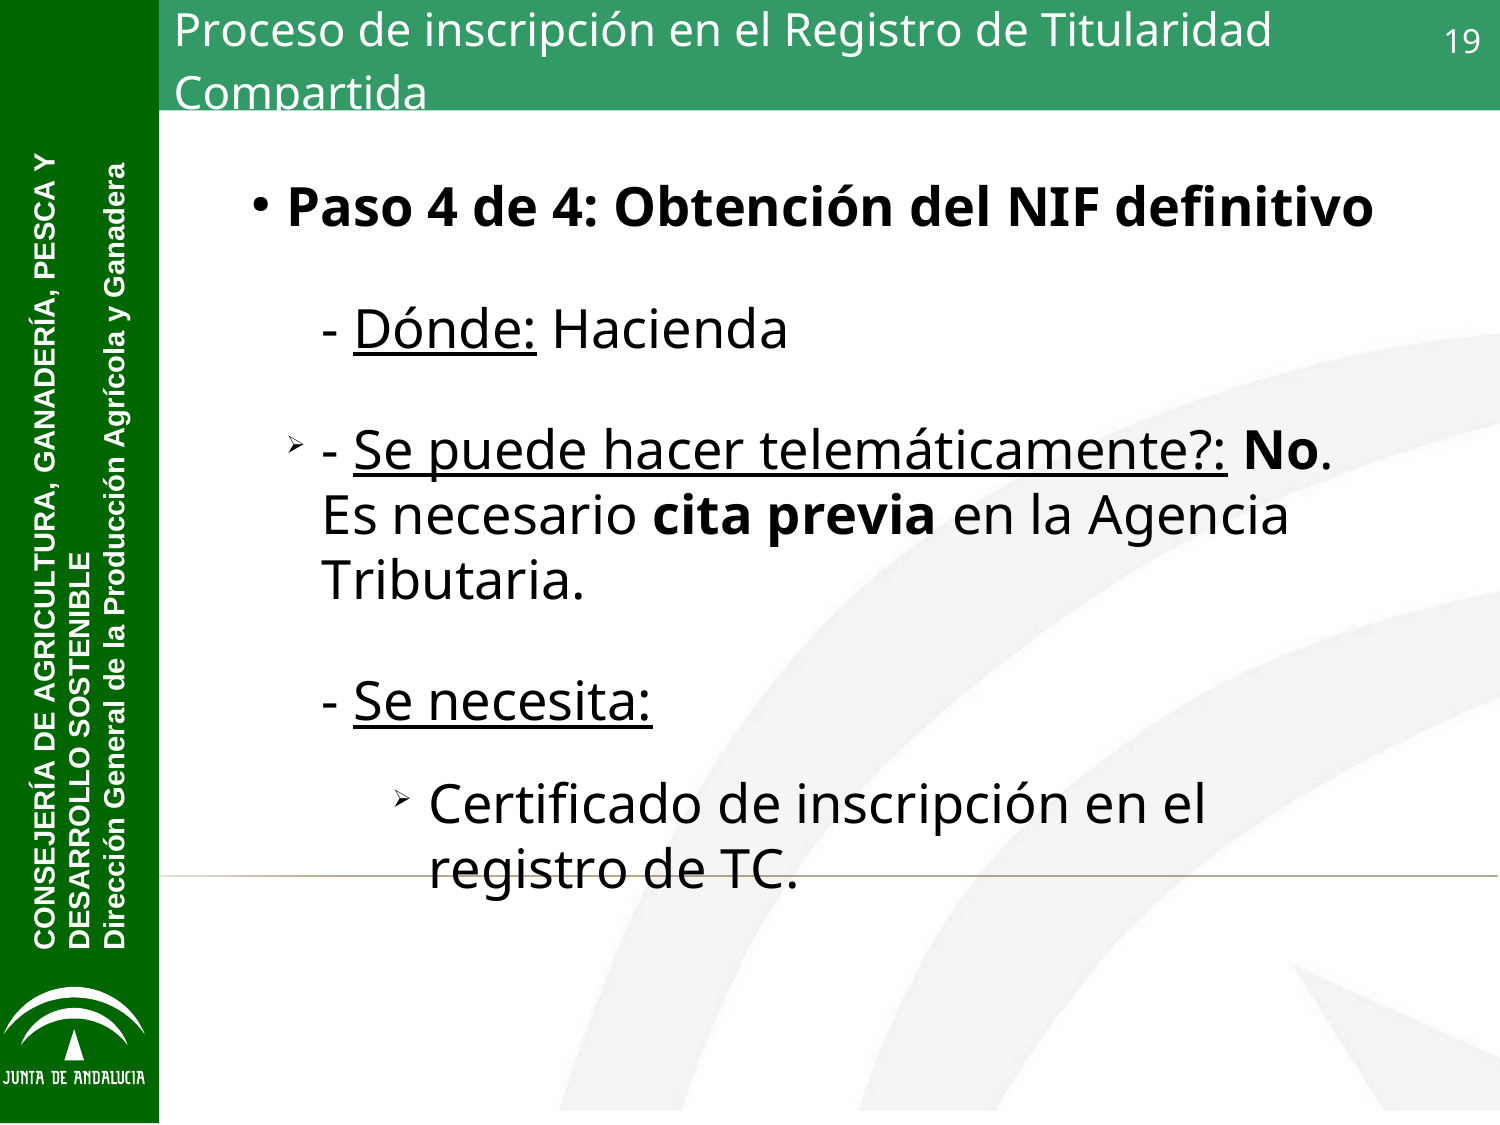

Proceso de inscripción en el Registro de Titularidad Compartida
19
Paso 4 de 4: Obtención del NIF definitivo
- Dónde: Hacienda
- Se puede hacer telemáticamente?: No. Es necesario cita previa en la Agencia Tributaria.
- Se necesita:
Certificado de inscripción en el registro de TC.